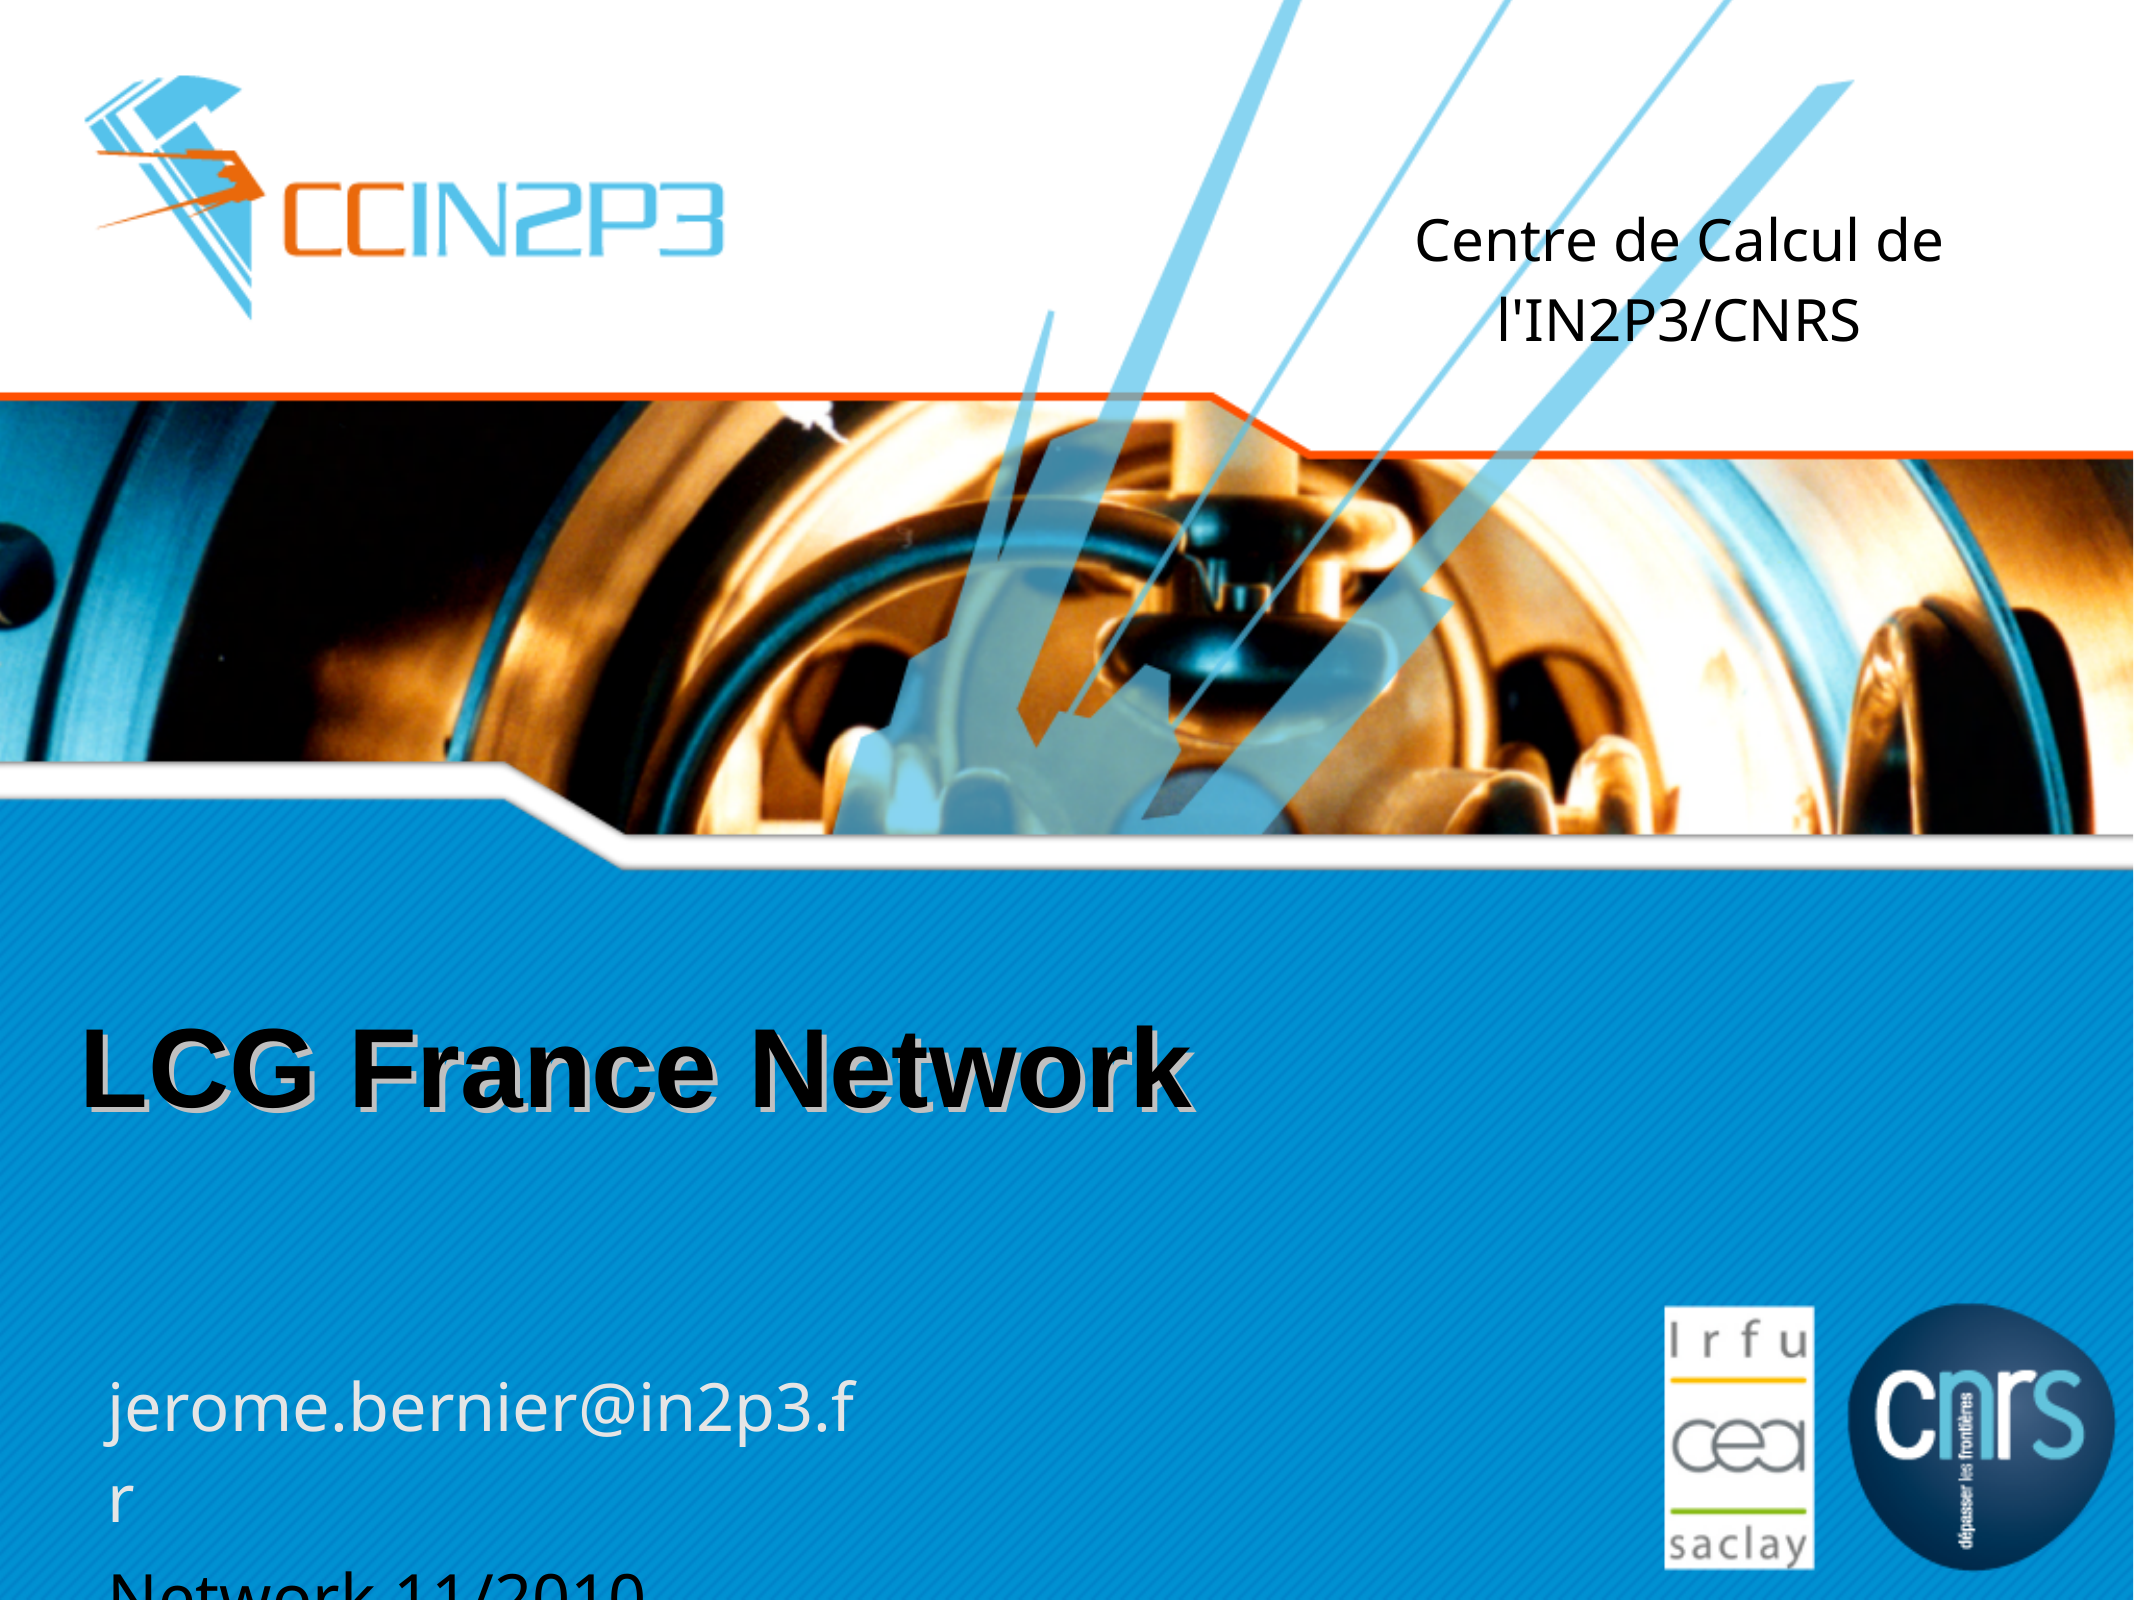

Centre de Calcul de l'IN2P3/CNRS
# LCG France Network
jerome.bernier@in2p3.fr
Network 11/2010